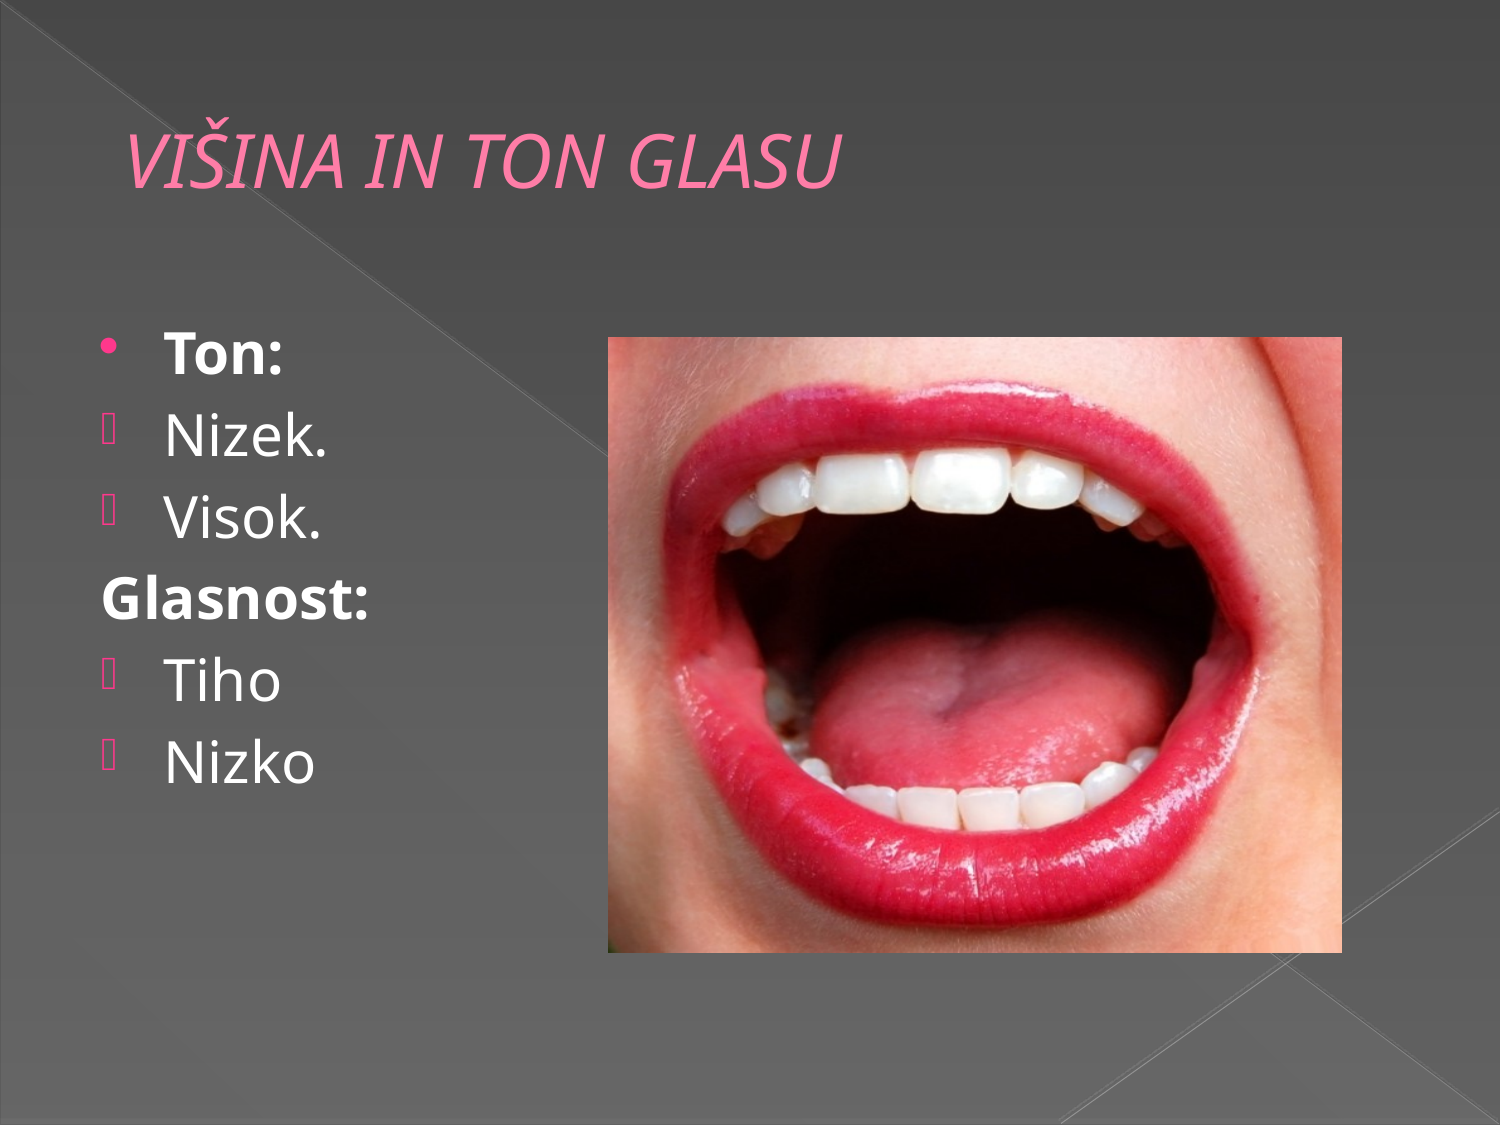

# VIŠINA IN TON GLASU
Ton:
Nizek.
Visok.
Glasnost:
Tiho
Nizko